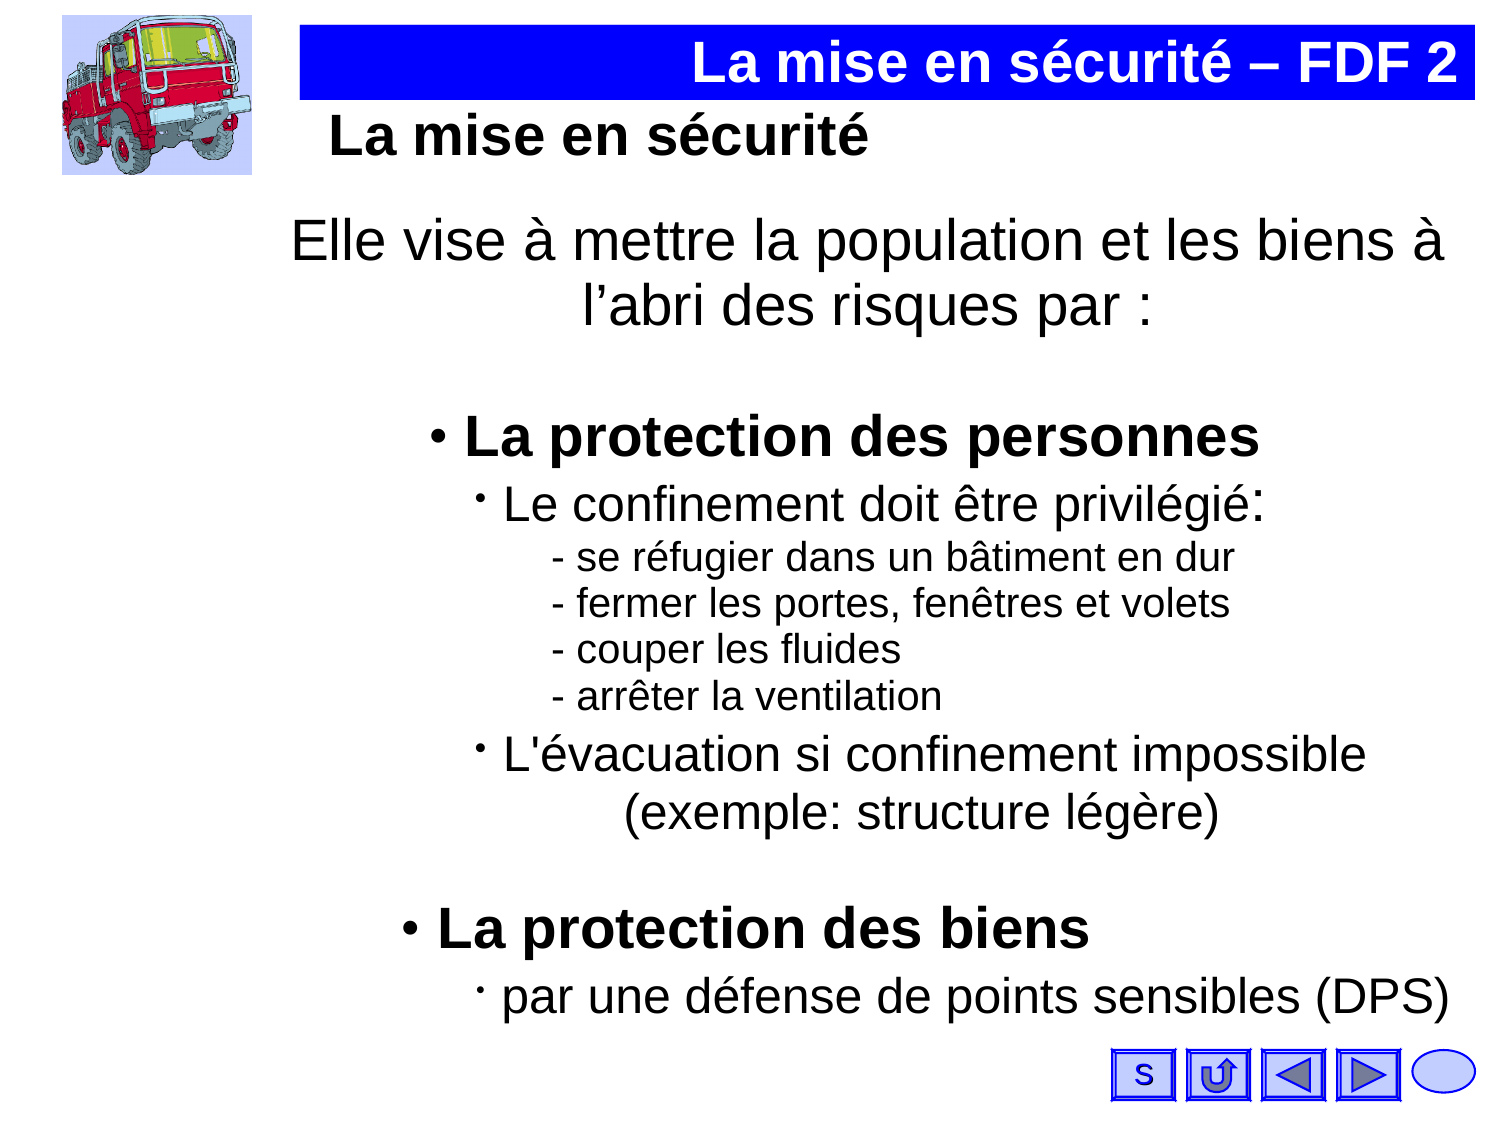

La mise en sécurité – FDF 2
La mise en sécurité
Elle vise à mettre la population et les biens à l’abri des risques par :
 La protection des personnes
 Le confinement doit être privilégié:
- se réfugier dans un bâtiment en dur
- fermer les portes, fenêtres et volets
- couper les fluides
- arrêter la ventilation
 L'évacuation si confinement impossible 			(exemple: structure légère)
 La protection des biens
 par une défense de points sensibles (DPS)